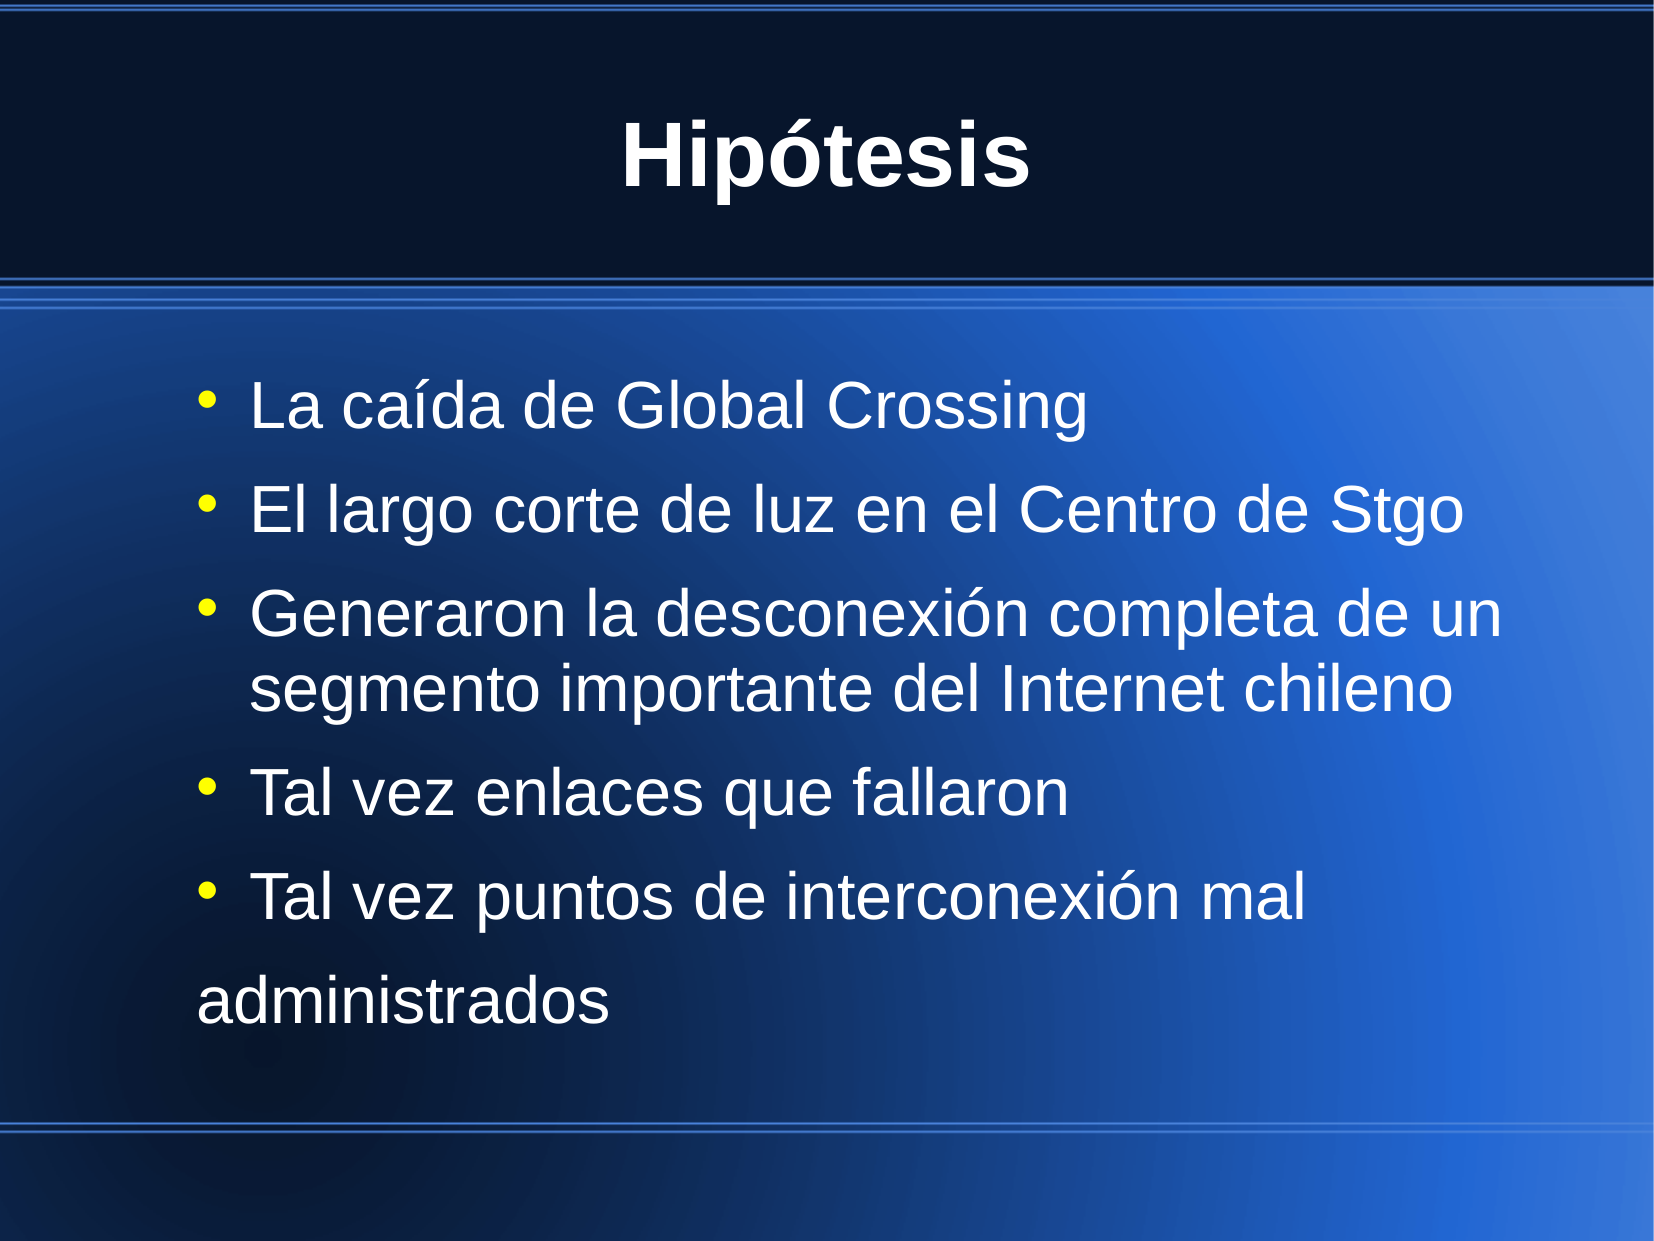

# Hipótesis
La caída de Global Crossing
El largo corte de luz en el Centro de Stgo
Generaron la desconexión completa de un segmento importante del Internet chileno
Tal vez enlaces que fallaron
Tal vez puntos de interconexión mal
administrados